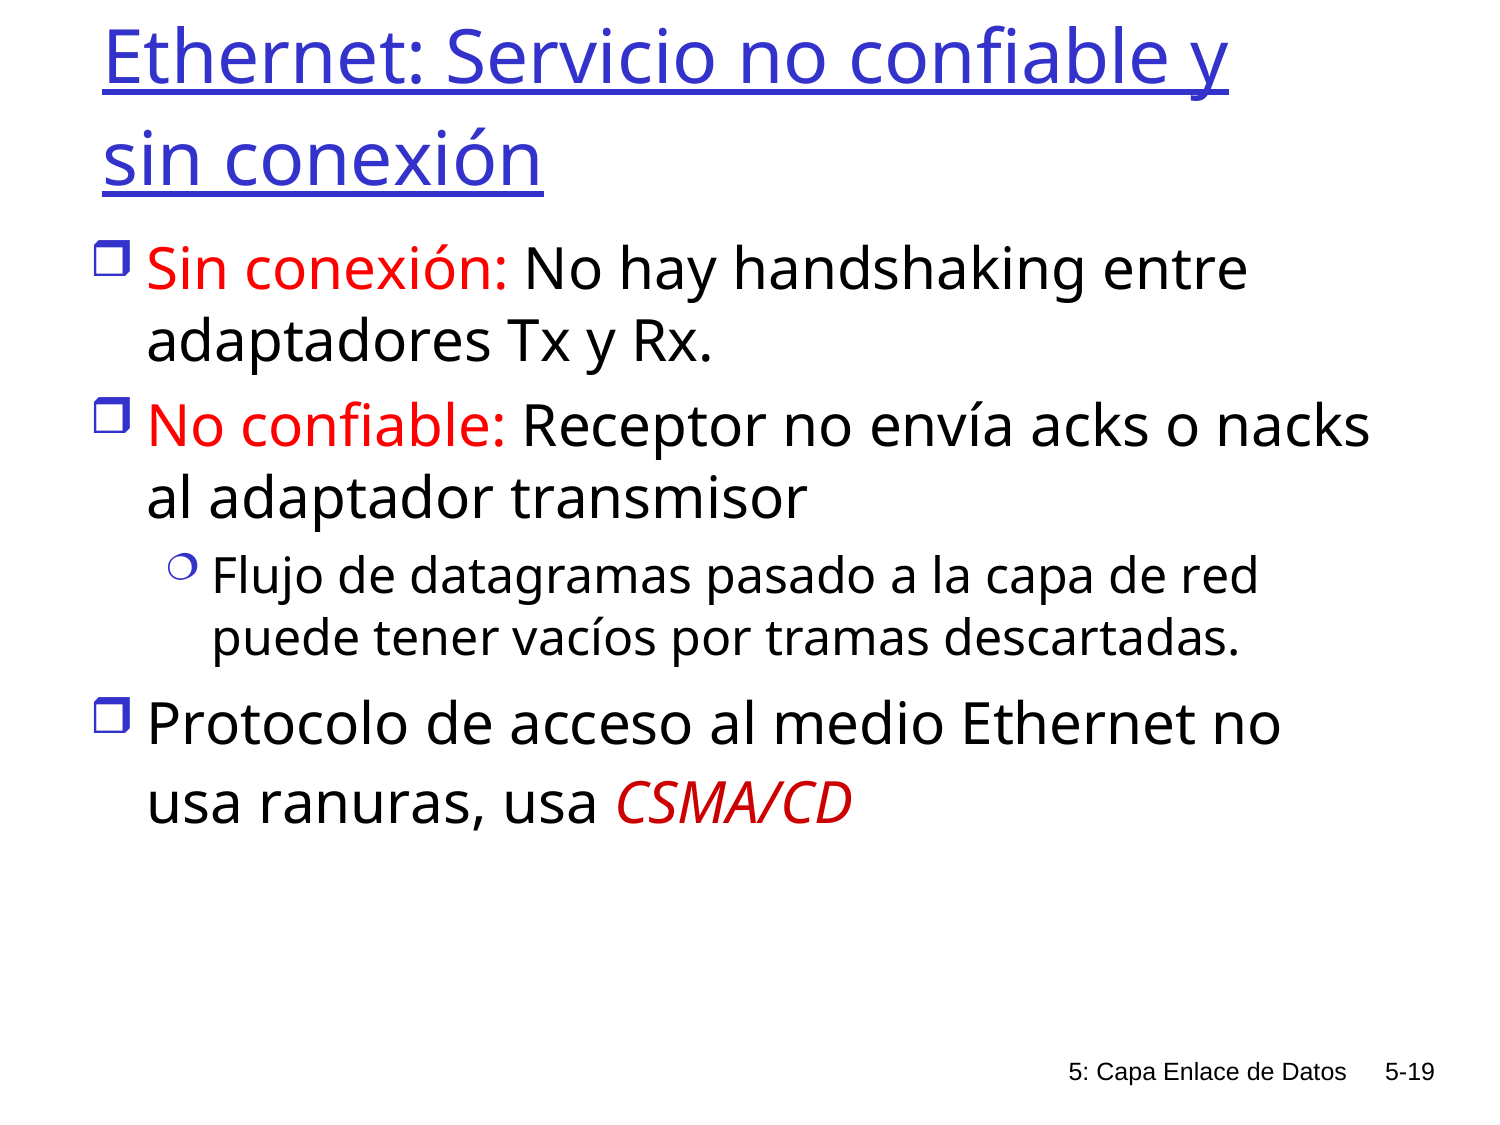

# Ethernet: Servicio no confiable y sin conexión
Sin conexión: No hay handshaking entre adaptadores Tx y Rx.
No confiable: Receptor no envía acks o nacks al adaptador transmisor
Flujo de datagramas pasado a la capa de red puede tener vacíos por tramas descartadas.
Protocolo de acceso al medio Ethernet no usa ranuras, usa CSMA/CD
19